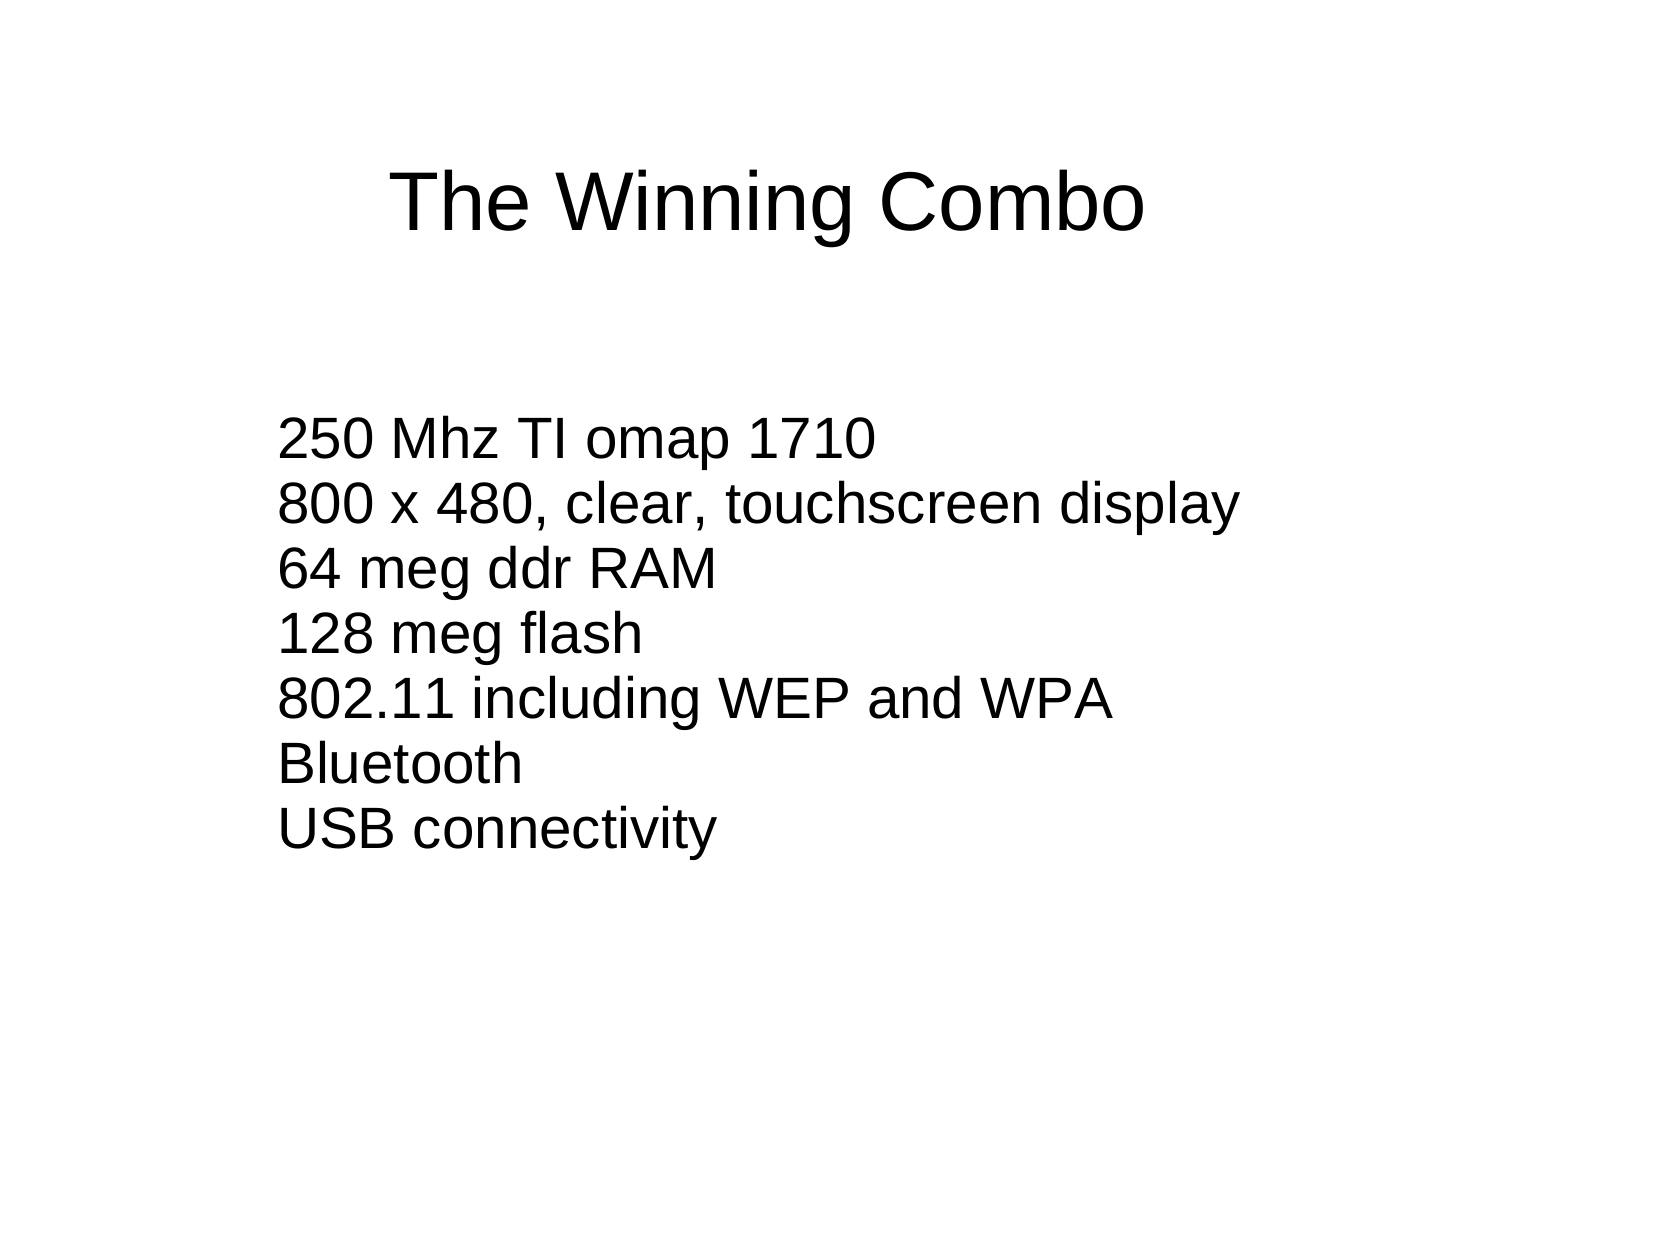

The Winning Combo
250 Mhz TI omap 1710
800 x 480, clear, touchscreen display
64 meg ddr RAM
128 meg flash
802.11 including WEP and WPA
Bluetooth
USB connectivity